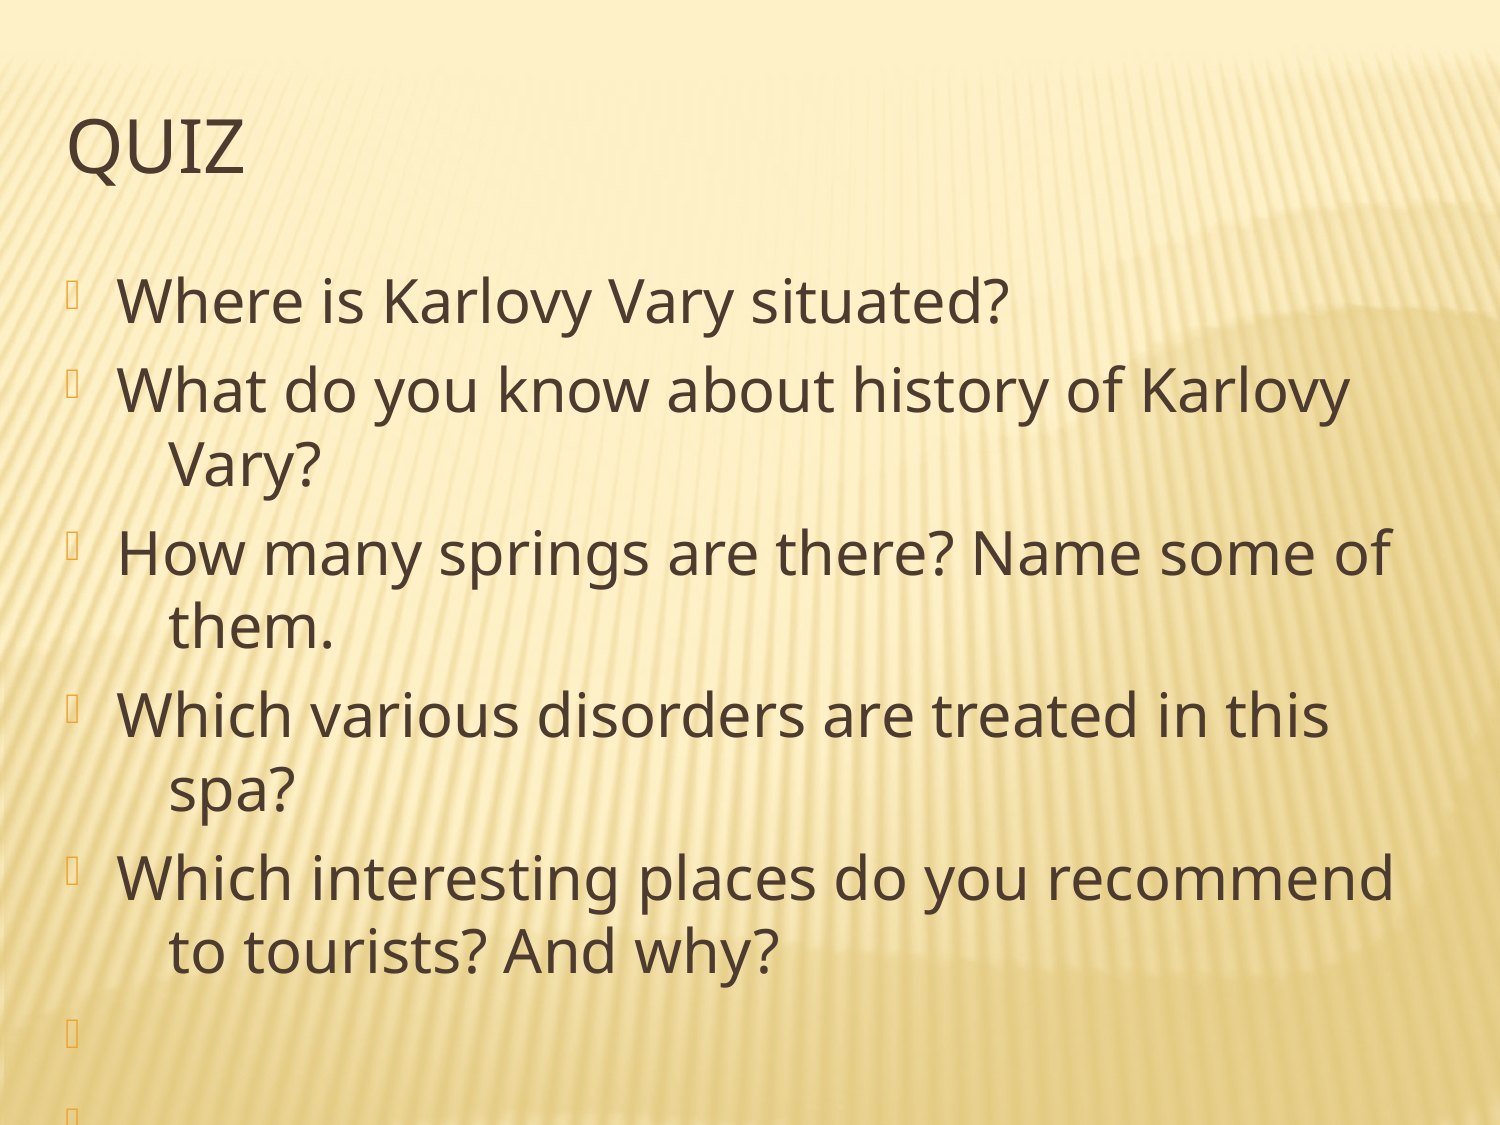

# QUIZ
Where is Karlovy Vary situated?
What do you know about history of Karlovy Vary?
How many springs are there? Name some of them.
Which various disorders are treated in this spa?
Which interesting places do you recommend to tourists? And why?